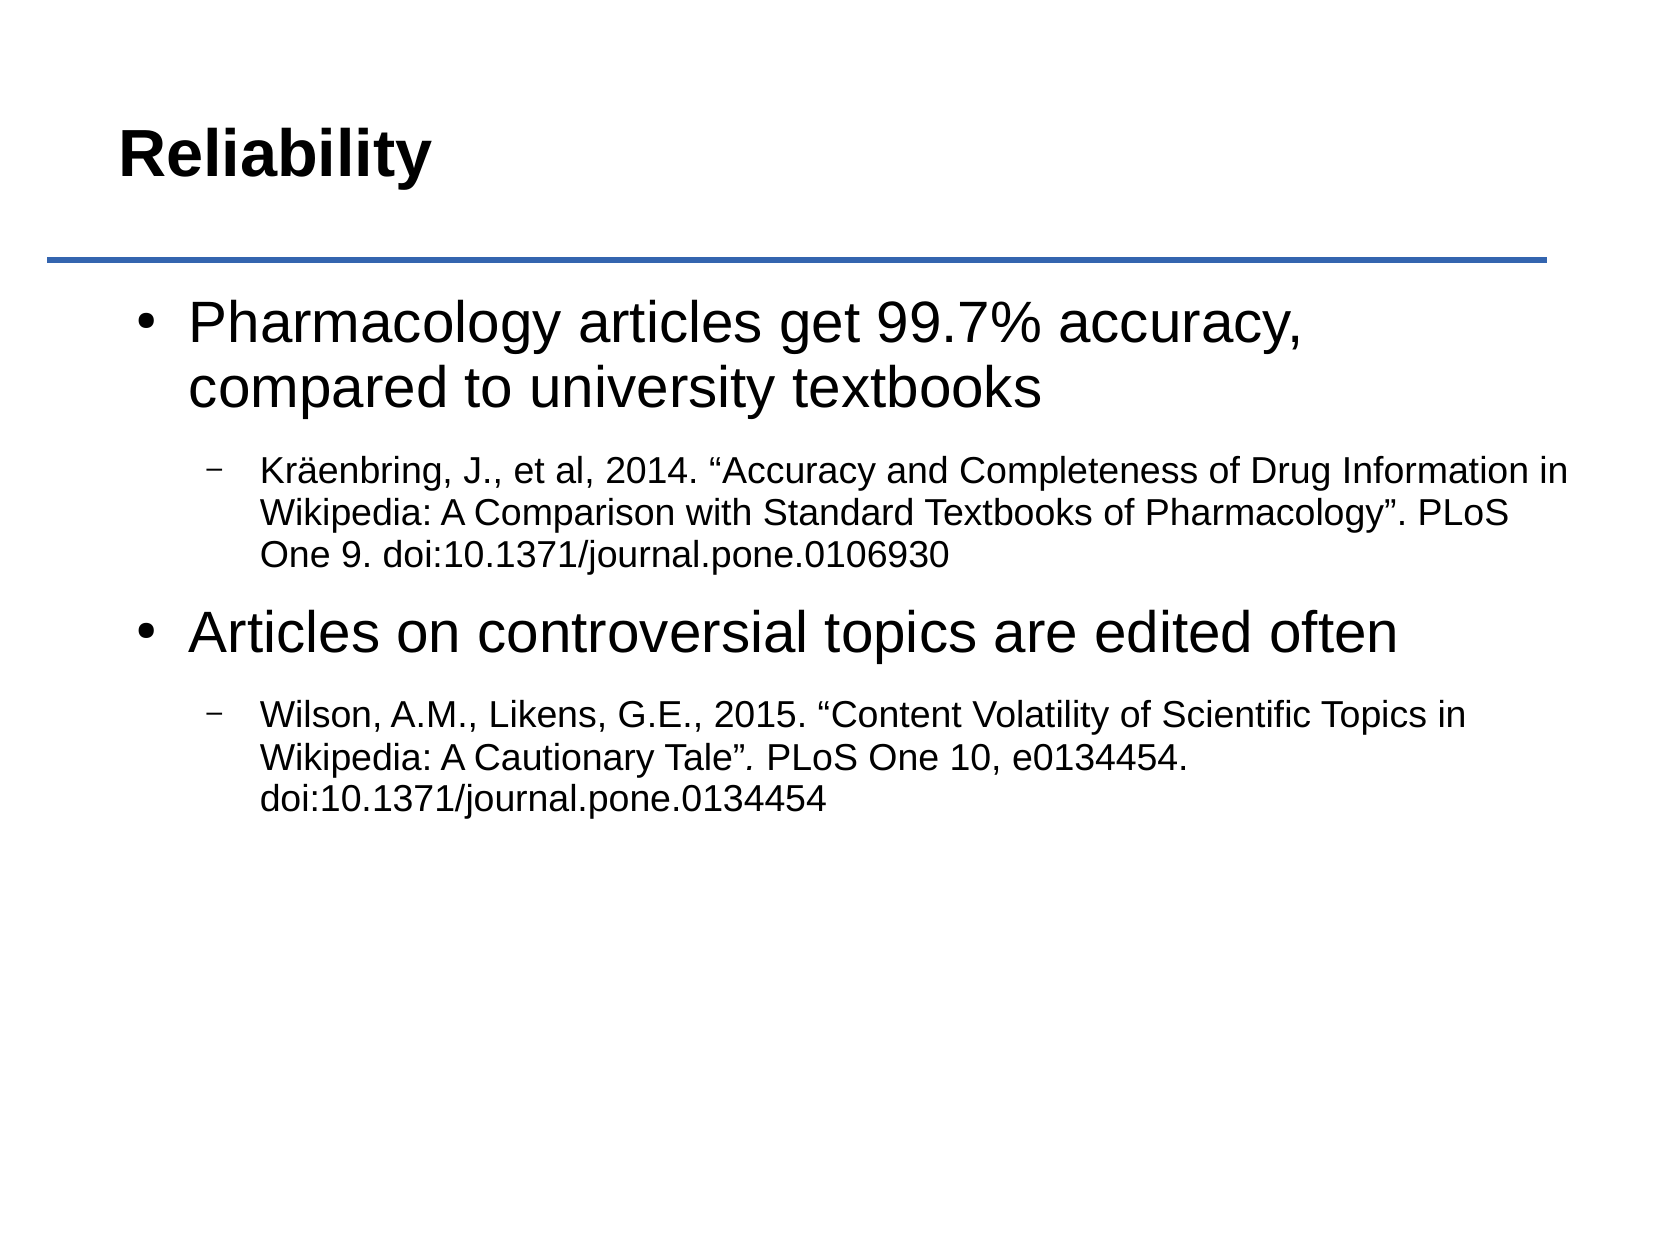

# Reliability
Pharmacology articles get 99.7% accuracy, compared to university textbooks
Kräenbring, J., et al, 2014. “Accuracy and Completeness of Drug Information in Wikipedia: A Comparison with Standard Textbooks of Pharmacology”. PLoS One 9. doi:10.1371/journal.pone.0106930
Articles on controversial topics are edited often
Wilson, A.M., Likens, G.E., 2015. “Content Volatility of Scientific Topics in Wikipedia: A Cautionary Tale”. PLoS One 10, e0134454. doi:10.1371/journal.pone.0134454